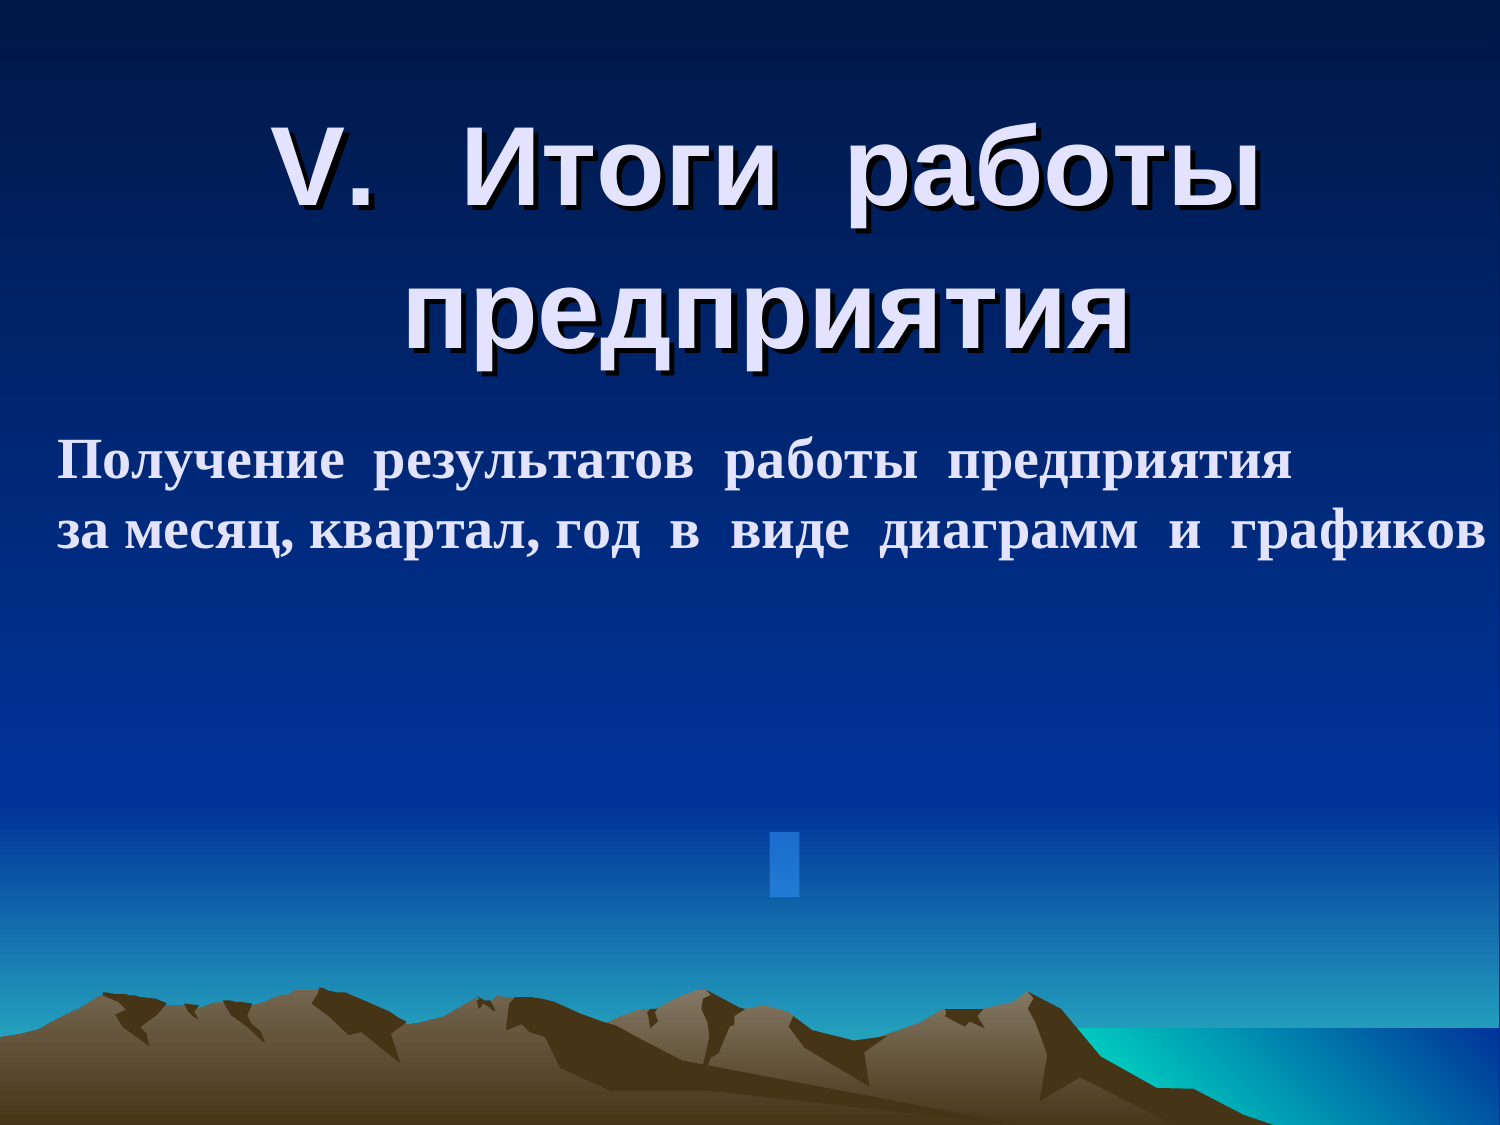

V. Итоги работы предприятия
Получение результатов работы предприятия
за месяц, квартал, год в виде диаграмм и графиков